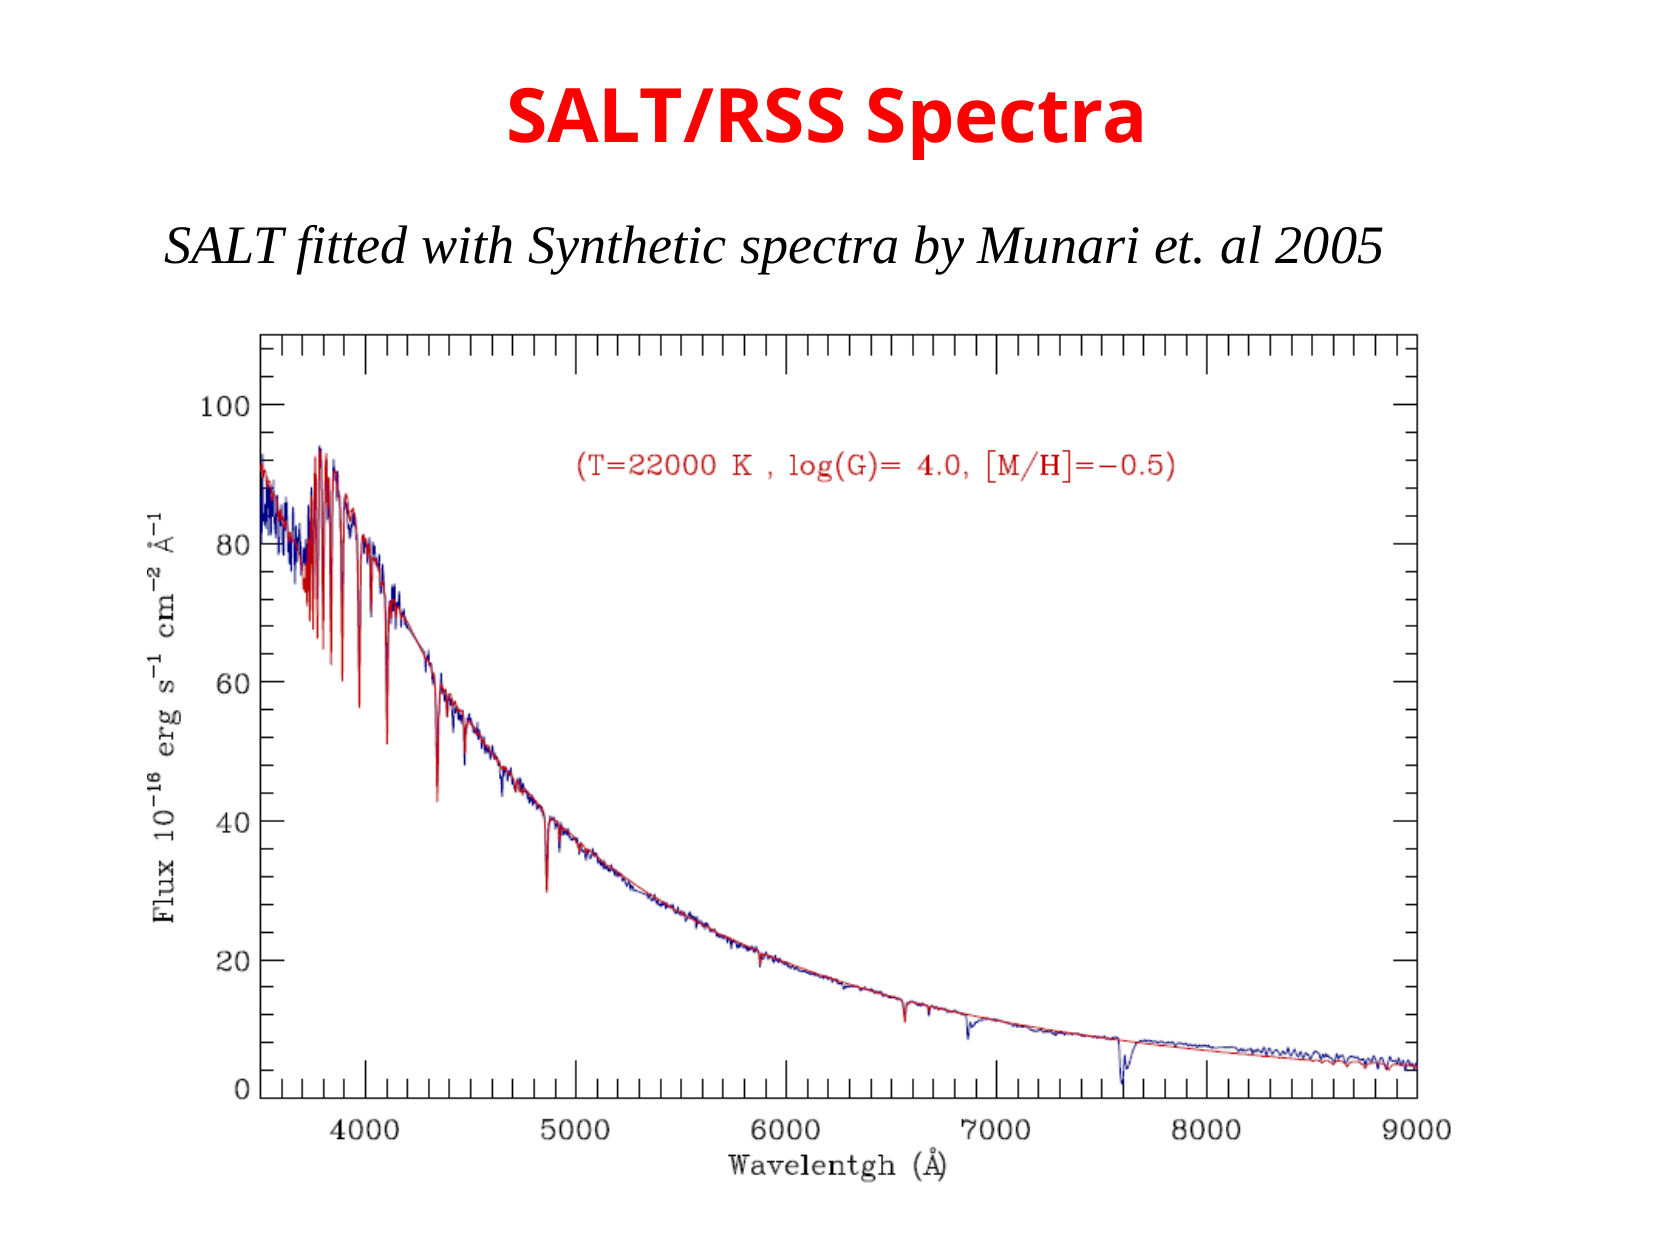

SALT/RSS Spectra
SALT fitted with Synthetic spectra by Munari et. al 2005